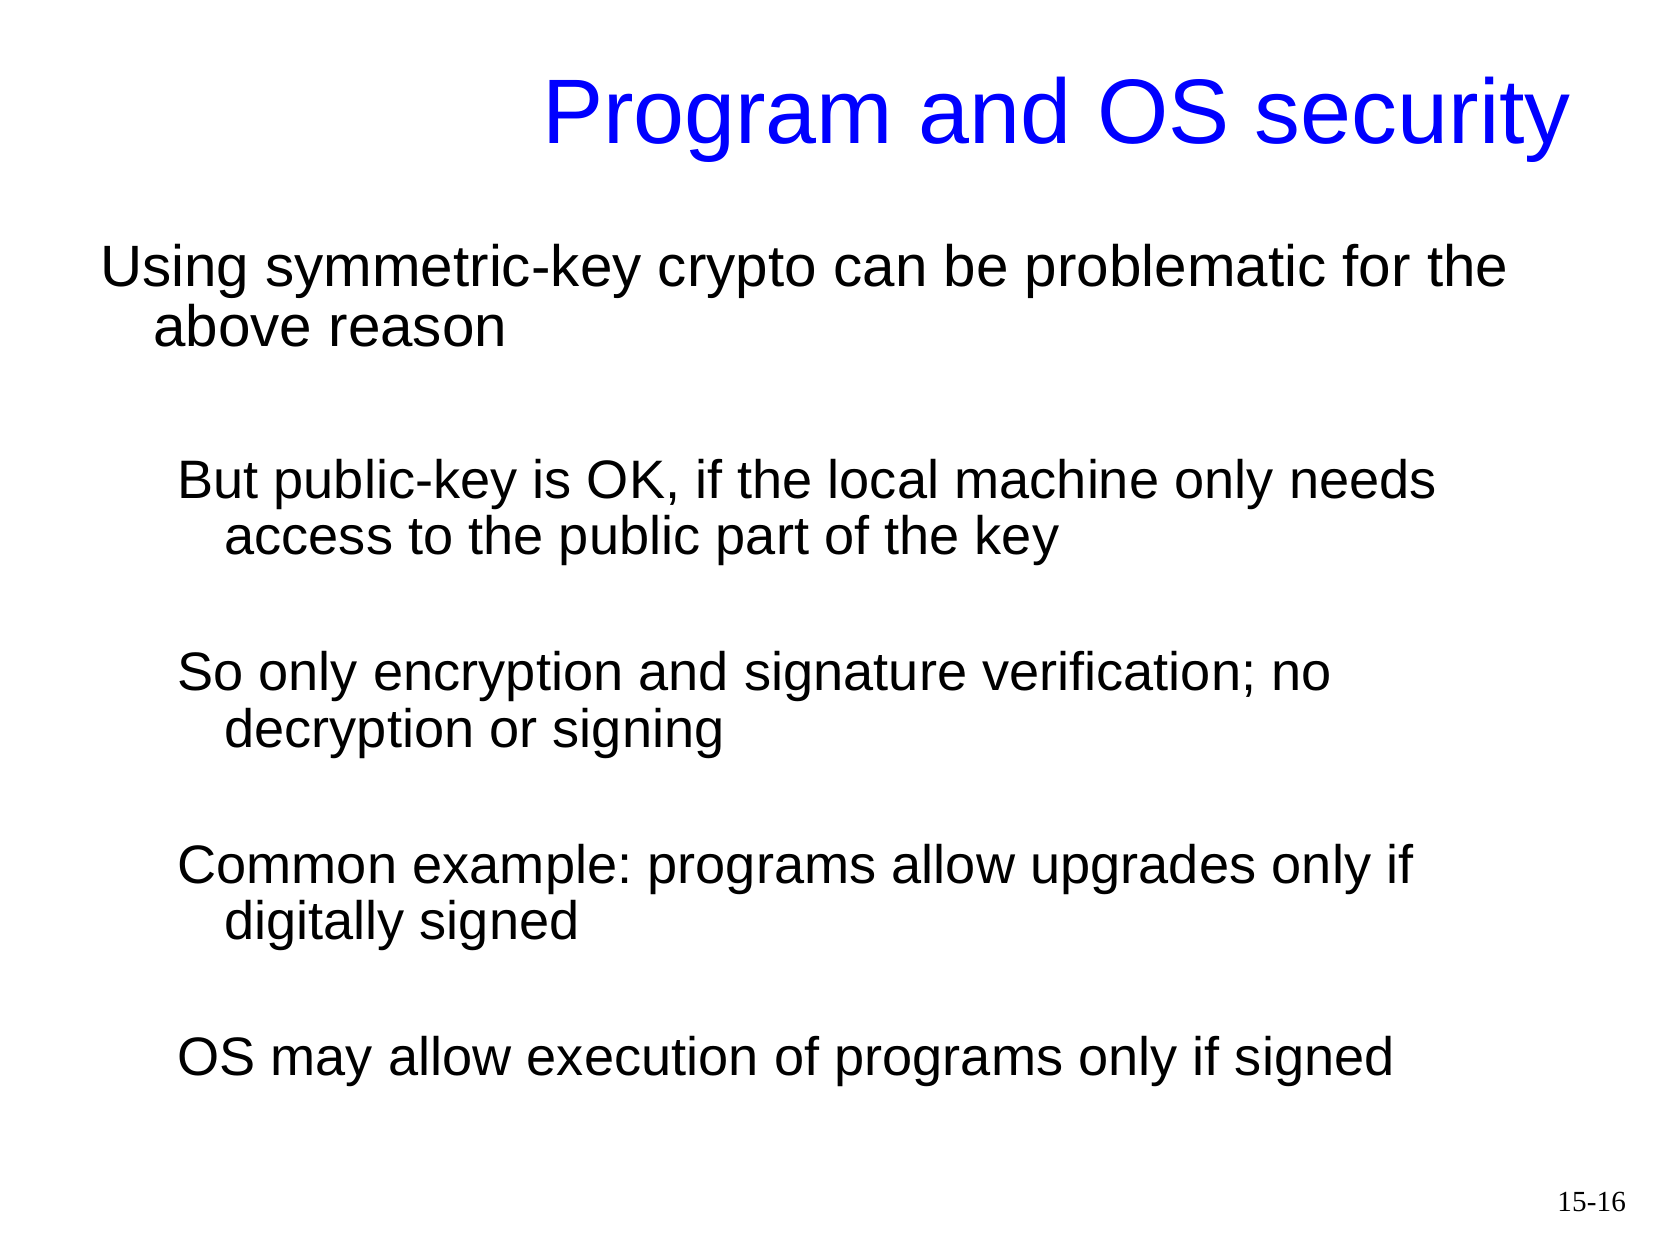

# Program and OS security
Using symmetric-key crypto can be problematic for the above reason
But public-key is OK, if the local machine only needs access to the public part of the key
So only encryption and signature verification; no decryption or signing
Common example: programs allow upgrades only if digitally signed
OS may allow execution of programs only if signed